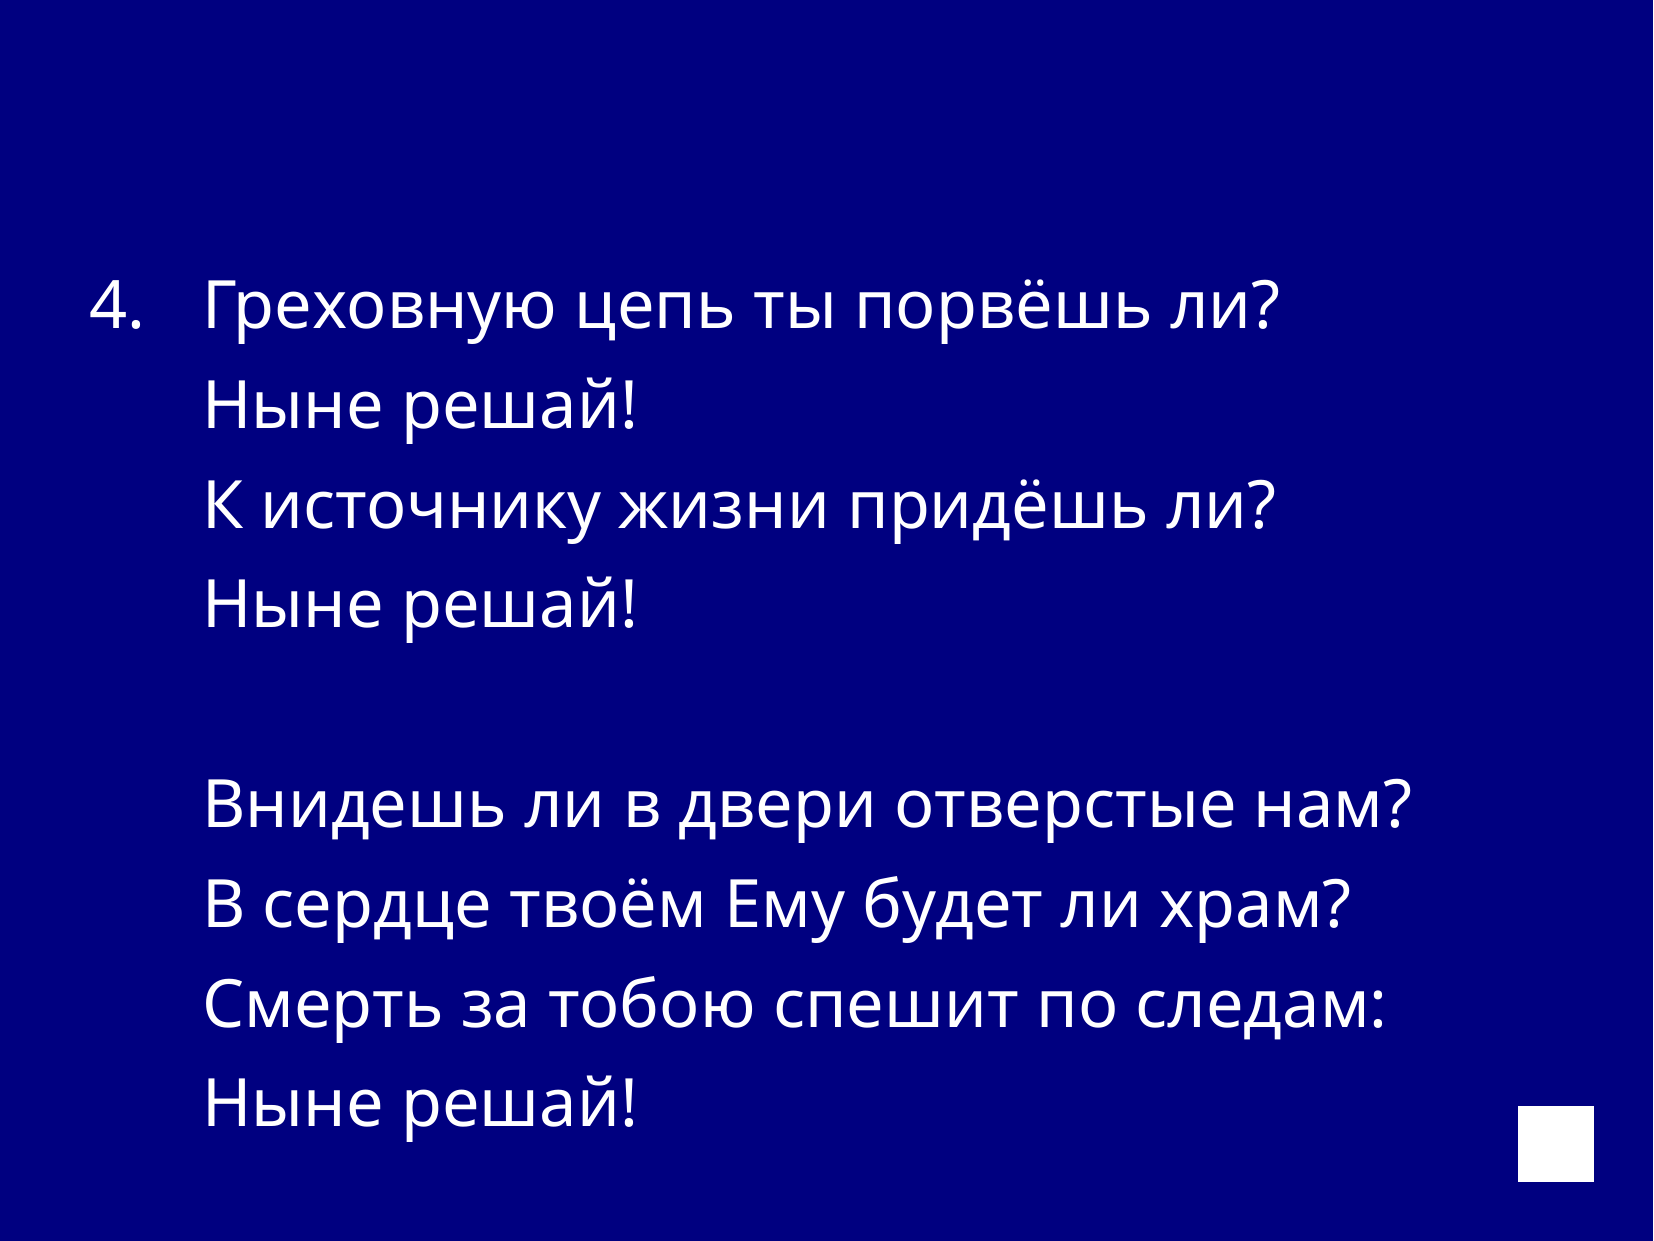

4.	Греховную цепь ты порвёшь ли?
	Ныне решай!
	К источнику жизни придёшь ли?
	Ныне решай!
	Внидешь ли в двери отверстые нам?
	В сердце твоём Ему будет ли храм?
	Смерть за тобою спешит по следам:
	Ныне решай!